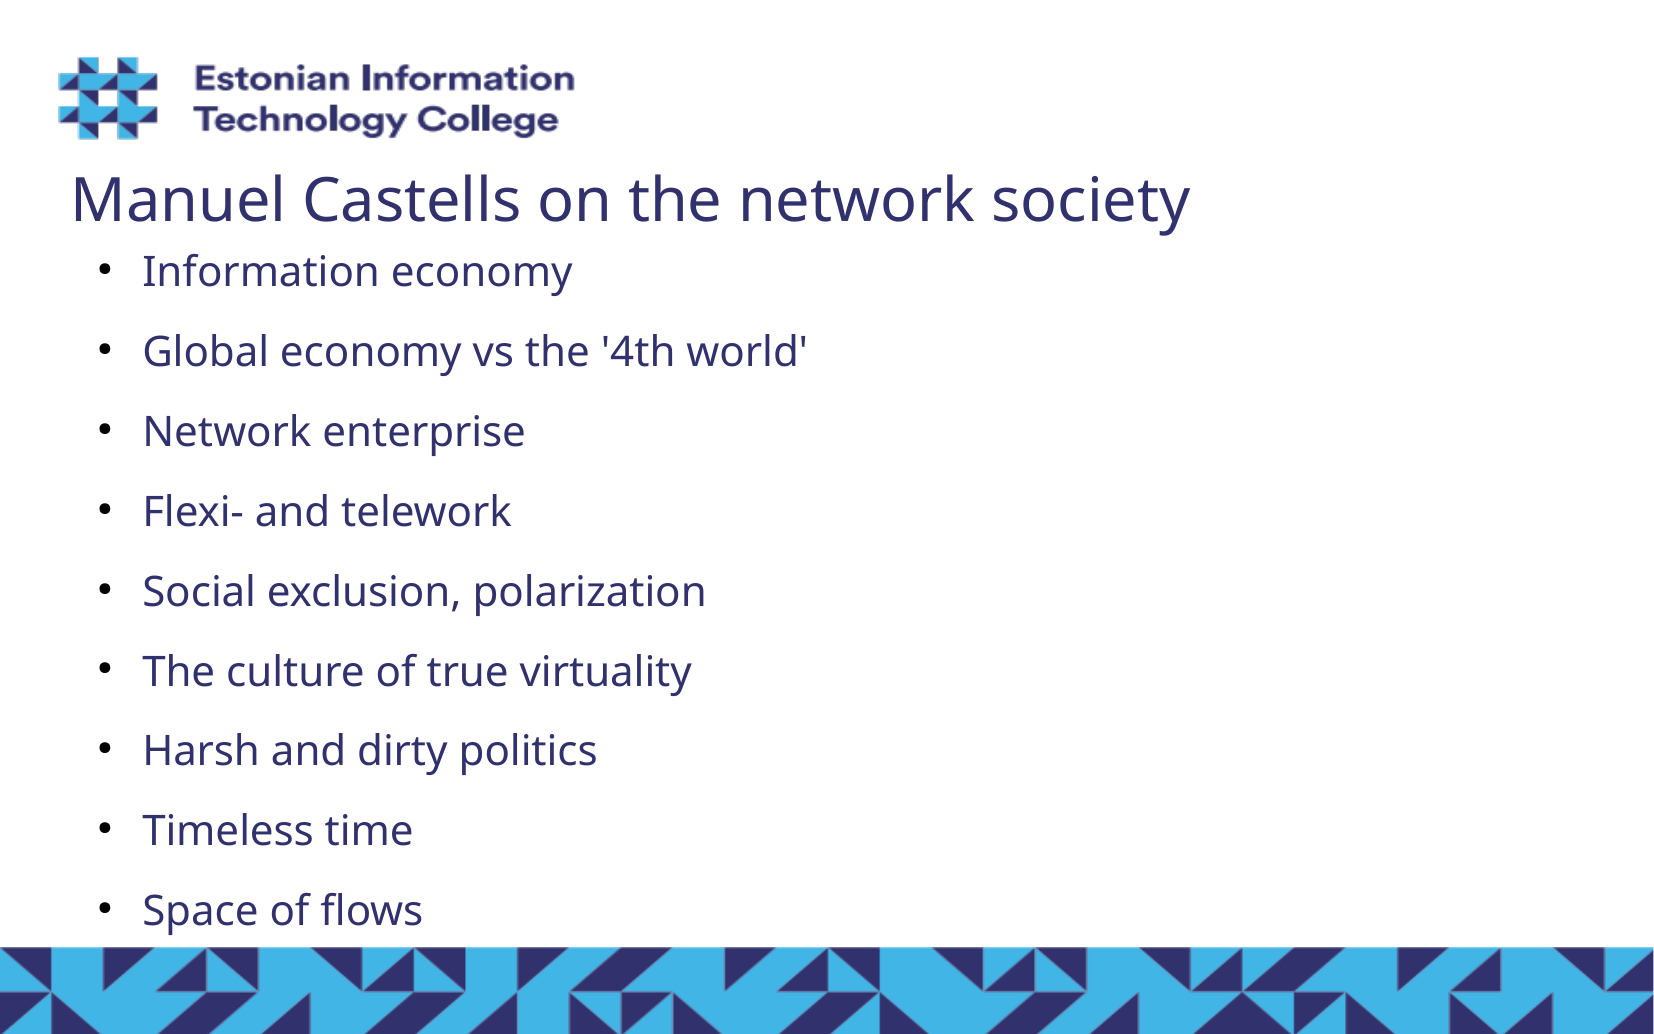

# Manuel Castells on the network society
Information economy
Global economy vs the '4th world'
Network enterprise
Flexi- and telework
Social exclusion, polarization
The culture of true virtuality
Harsh and dirty politics
Timeless time
Space of flows